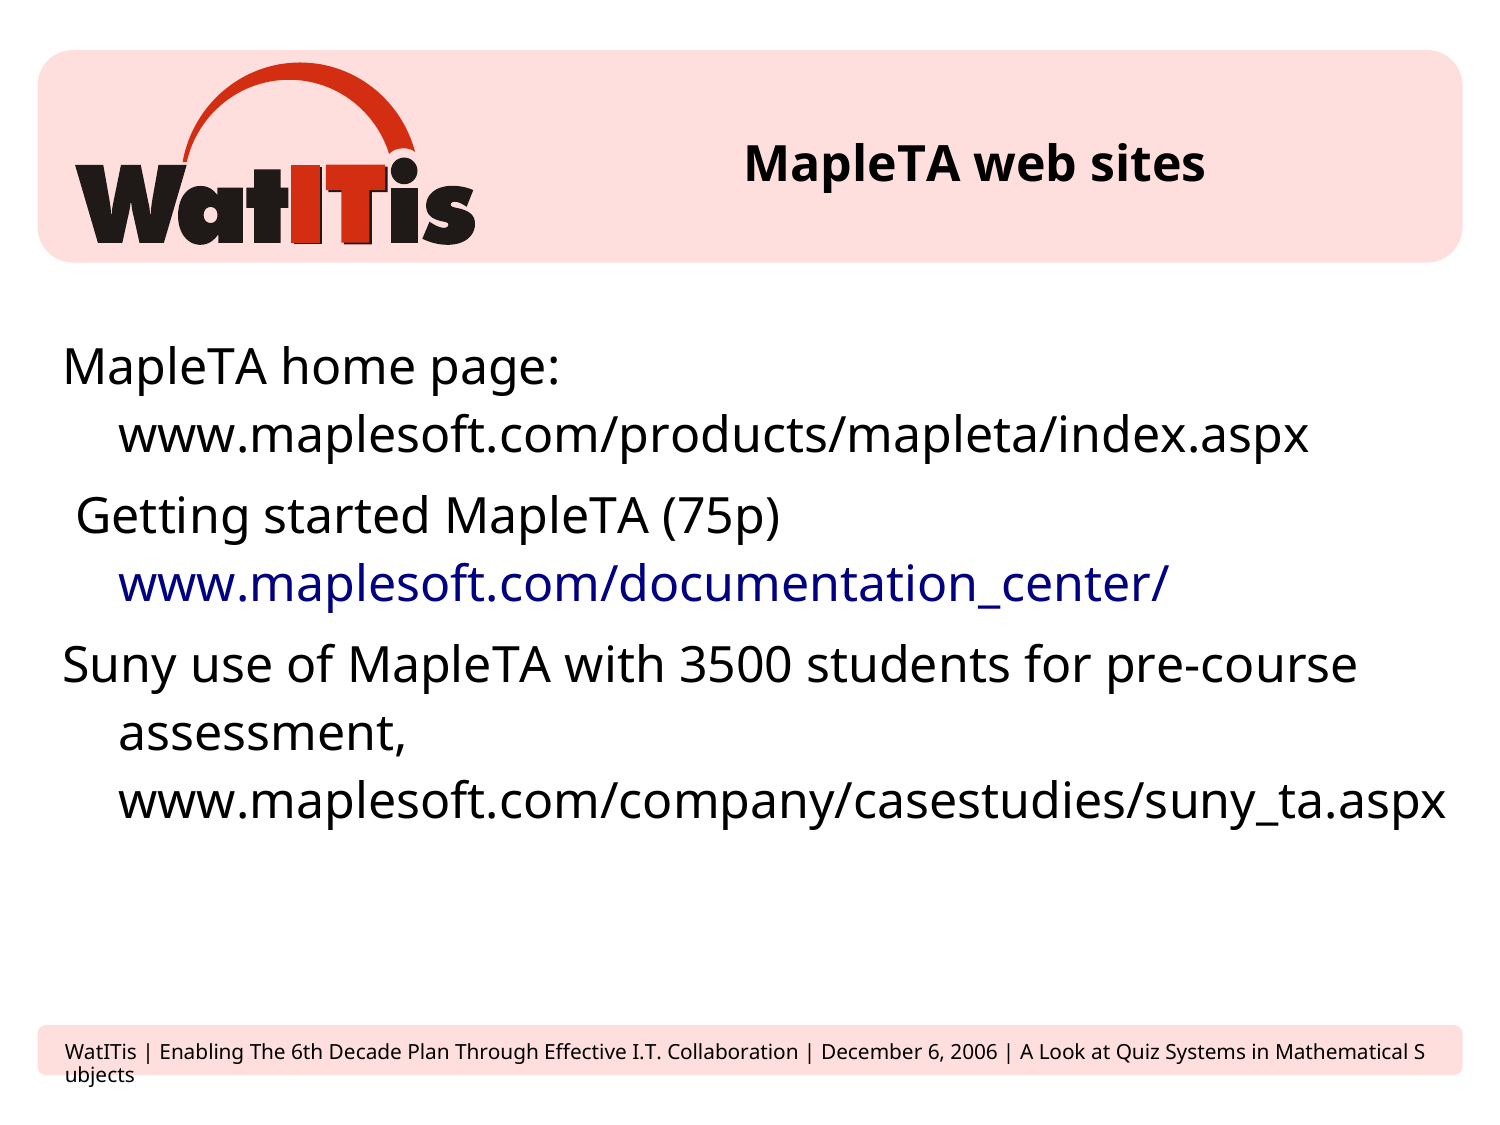

# MapleTA web sites
MapleTA home page: www.maplesoft.com/products/mapleta/index.aspx
 Getting started MapleTA (75p) www.maplesoft.com/documentation_center/
Suny use of MapleTA with 3500 students for pre-course assessment, www.maplesoft.com/company/casestudies/suny_ta.aspx
WatITis | Enabling The 6th Decade Plan Through Effective I.T. Collaboration | December 6, 2006 | A Look at Quiz Systems in Mathematical Subjects